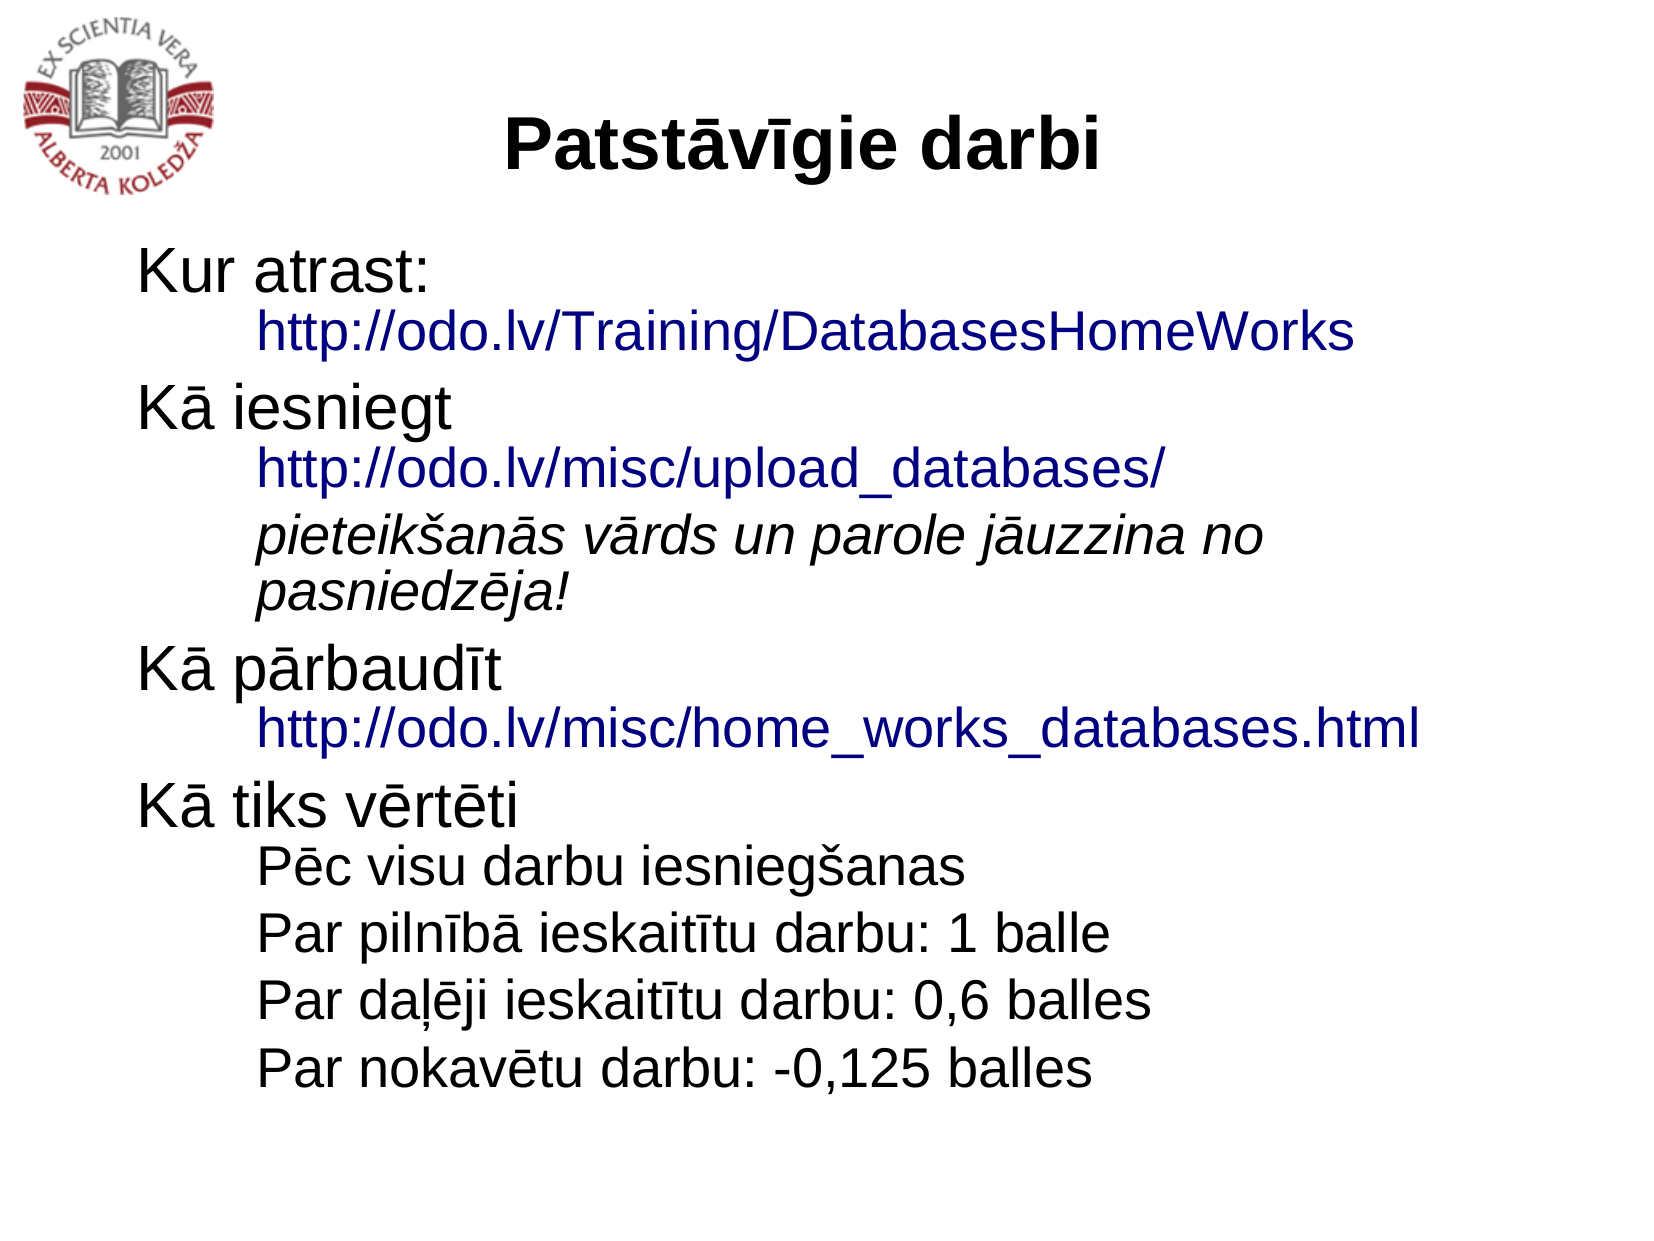

# Patstāvīgie darbi
Kur atrast:
http://odo.lv/Training/DatabasesHomeWorks
Kā iesniegt
http://odo.lv/misc/upload_databases/
pieteikšanās vārds un parole jāuzzina no pasniedzēja!
Kā pārbaudīt
http://odo.lv/misc/home_works_databases.html
Kā tiks vērtēti
Pēc visu darbu iesniegšanas
Par pilnībā ieskaitītu darbu: 1 balle
Par daļēji ieskaitītu darbu: 0,6 balles
Par nokavētu darbu: -0,125 balles